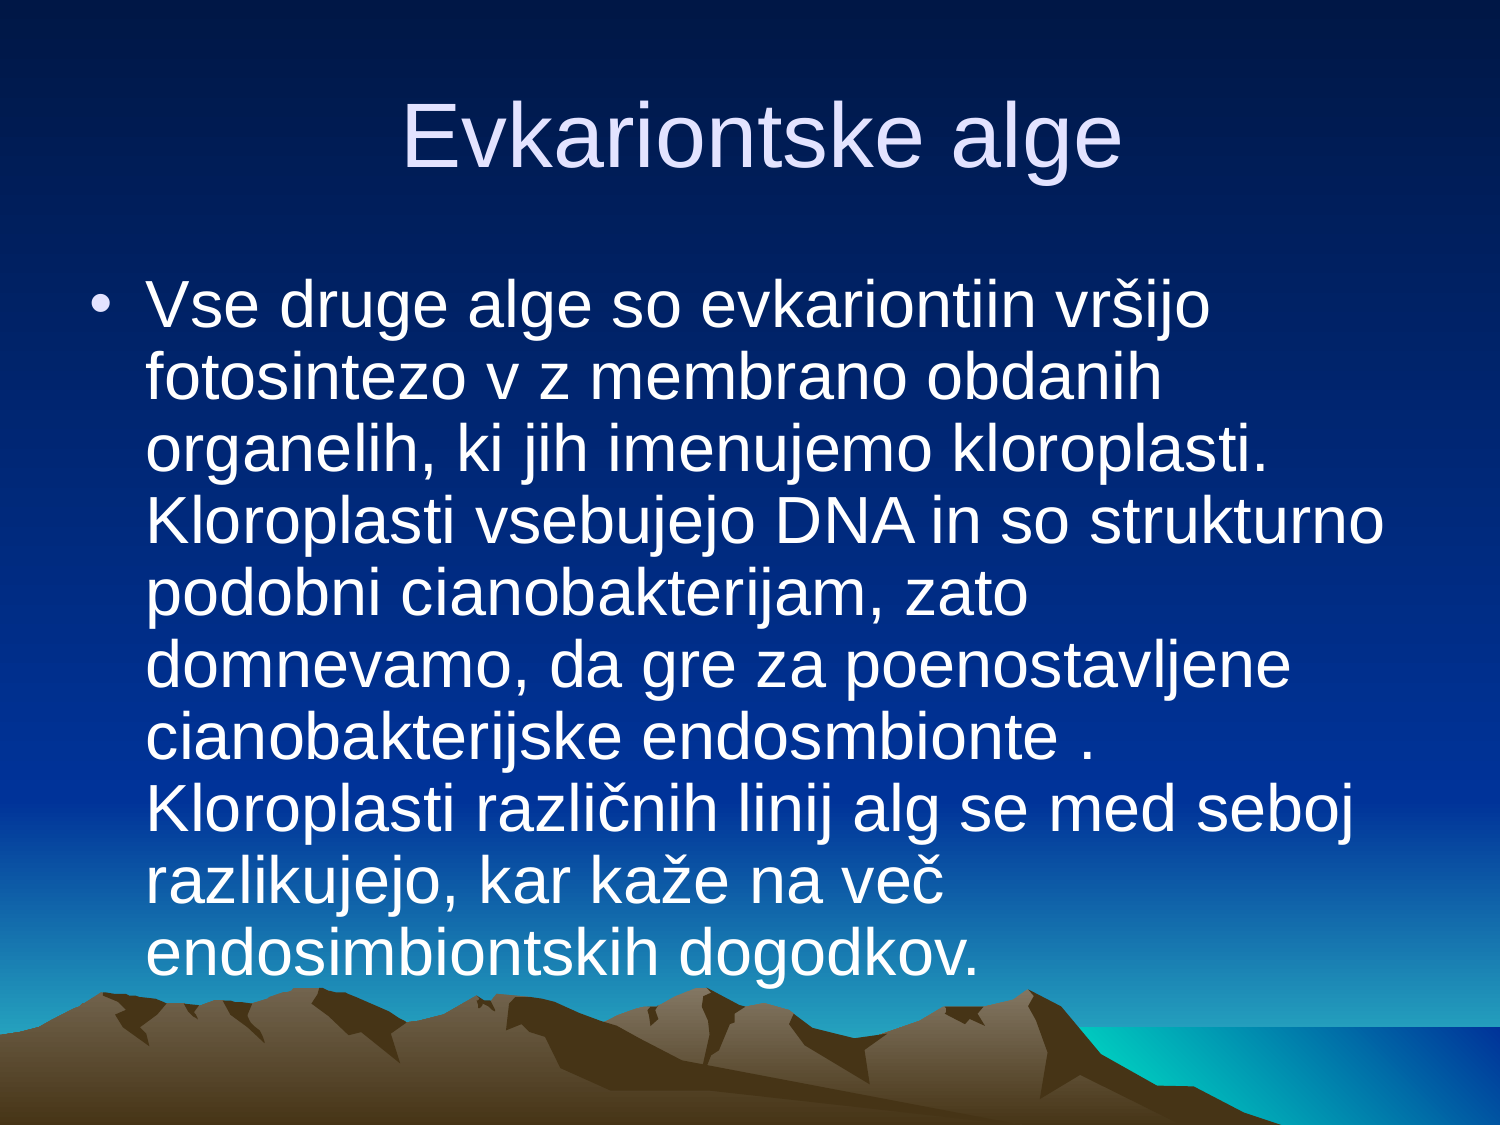

# Evkariontske alge
Vse druge alge so evkariontiin vršijo fotosintezo v z membrano obdanih organelih, ki jih imenujemo kloroplasti. Kloroplasti vsebujejo DNA in so strukturno podobni cianobakterijam, zato domnevamo, da gre za poenostavljene cianobakterijske endosmbionte . Kloroplasti različnih linij alg se med seboj razlikujejo, kar kaže na več endosimbiontskih dogodkov.